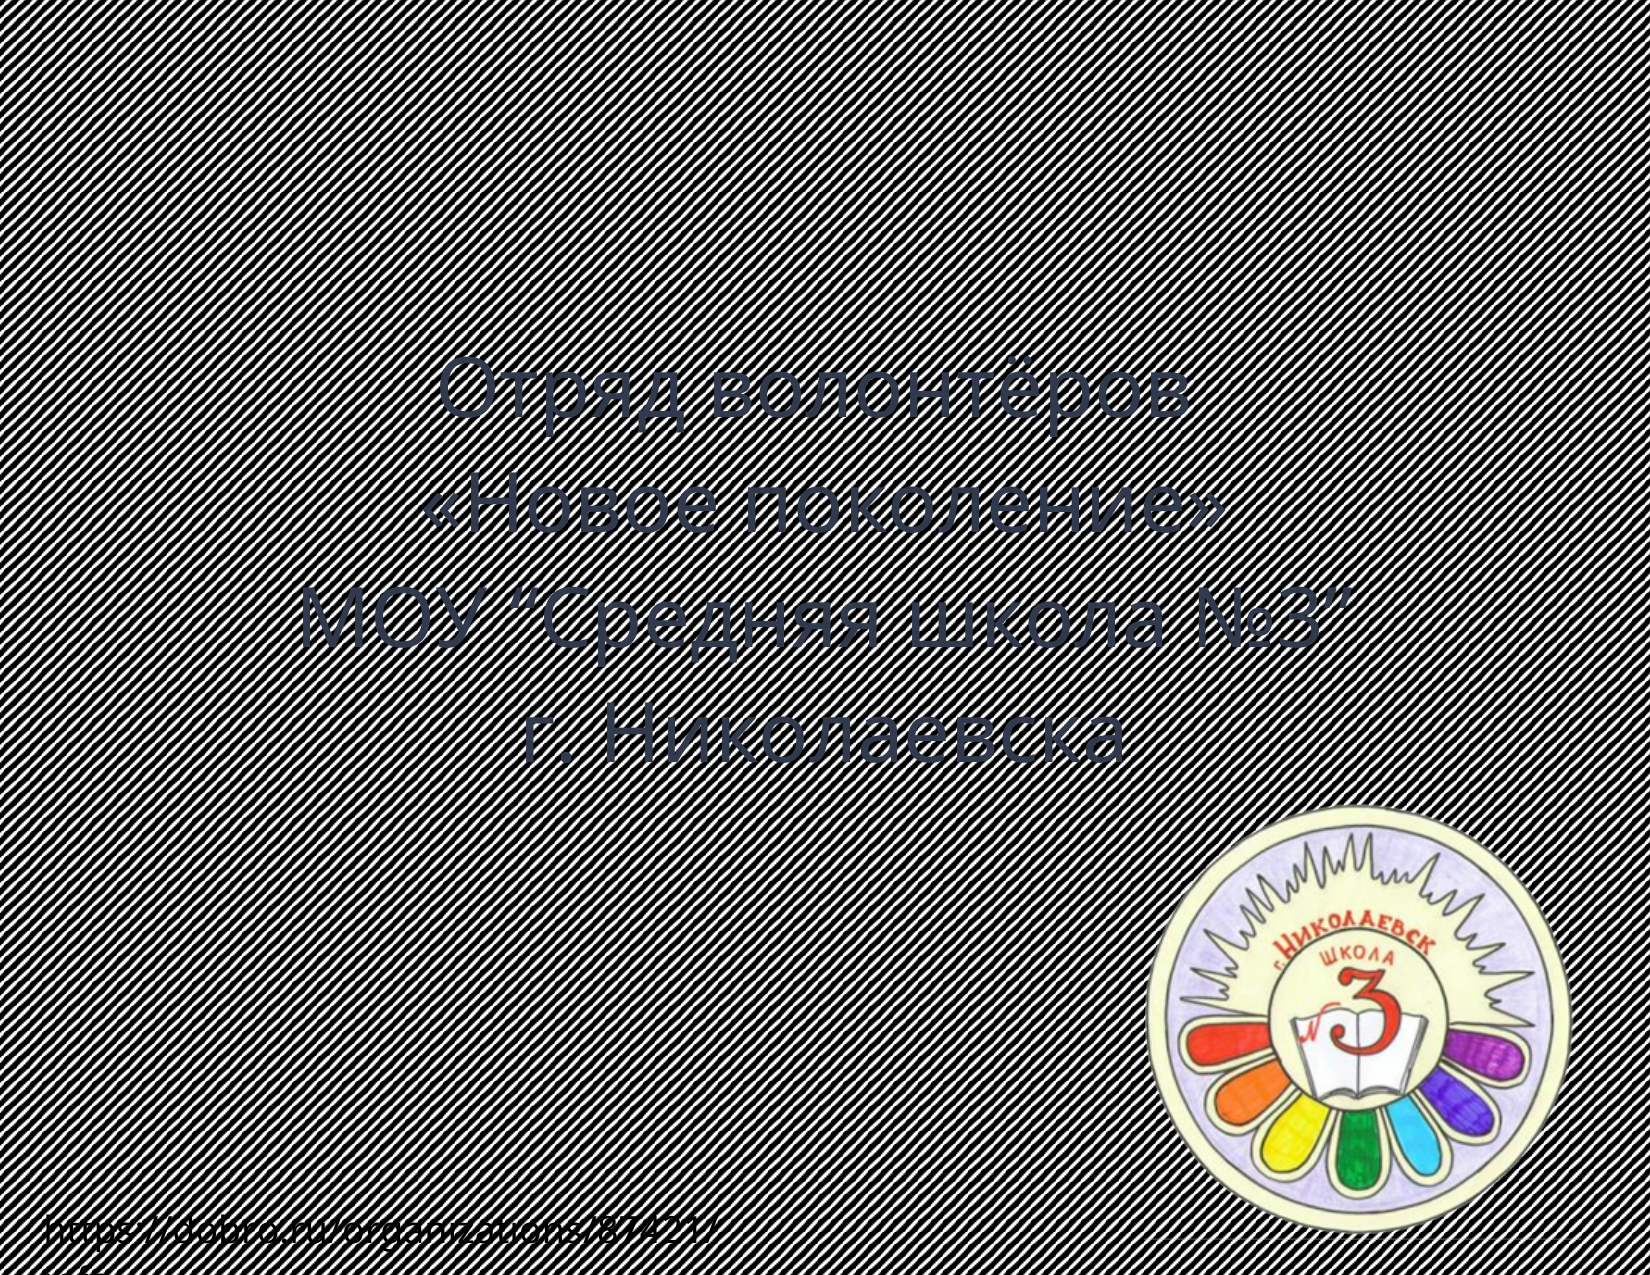

Отряд волонтёров
«Новое поколение»
МОУ “Средняя школа №3”
г. Николаевска
https://dobro.ru/organizations/87421/info